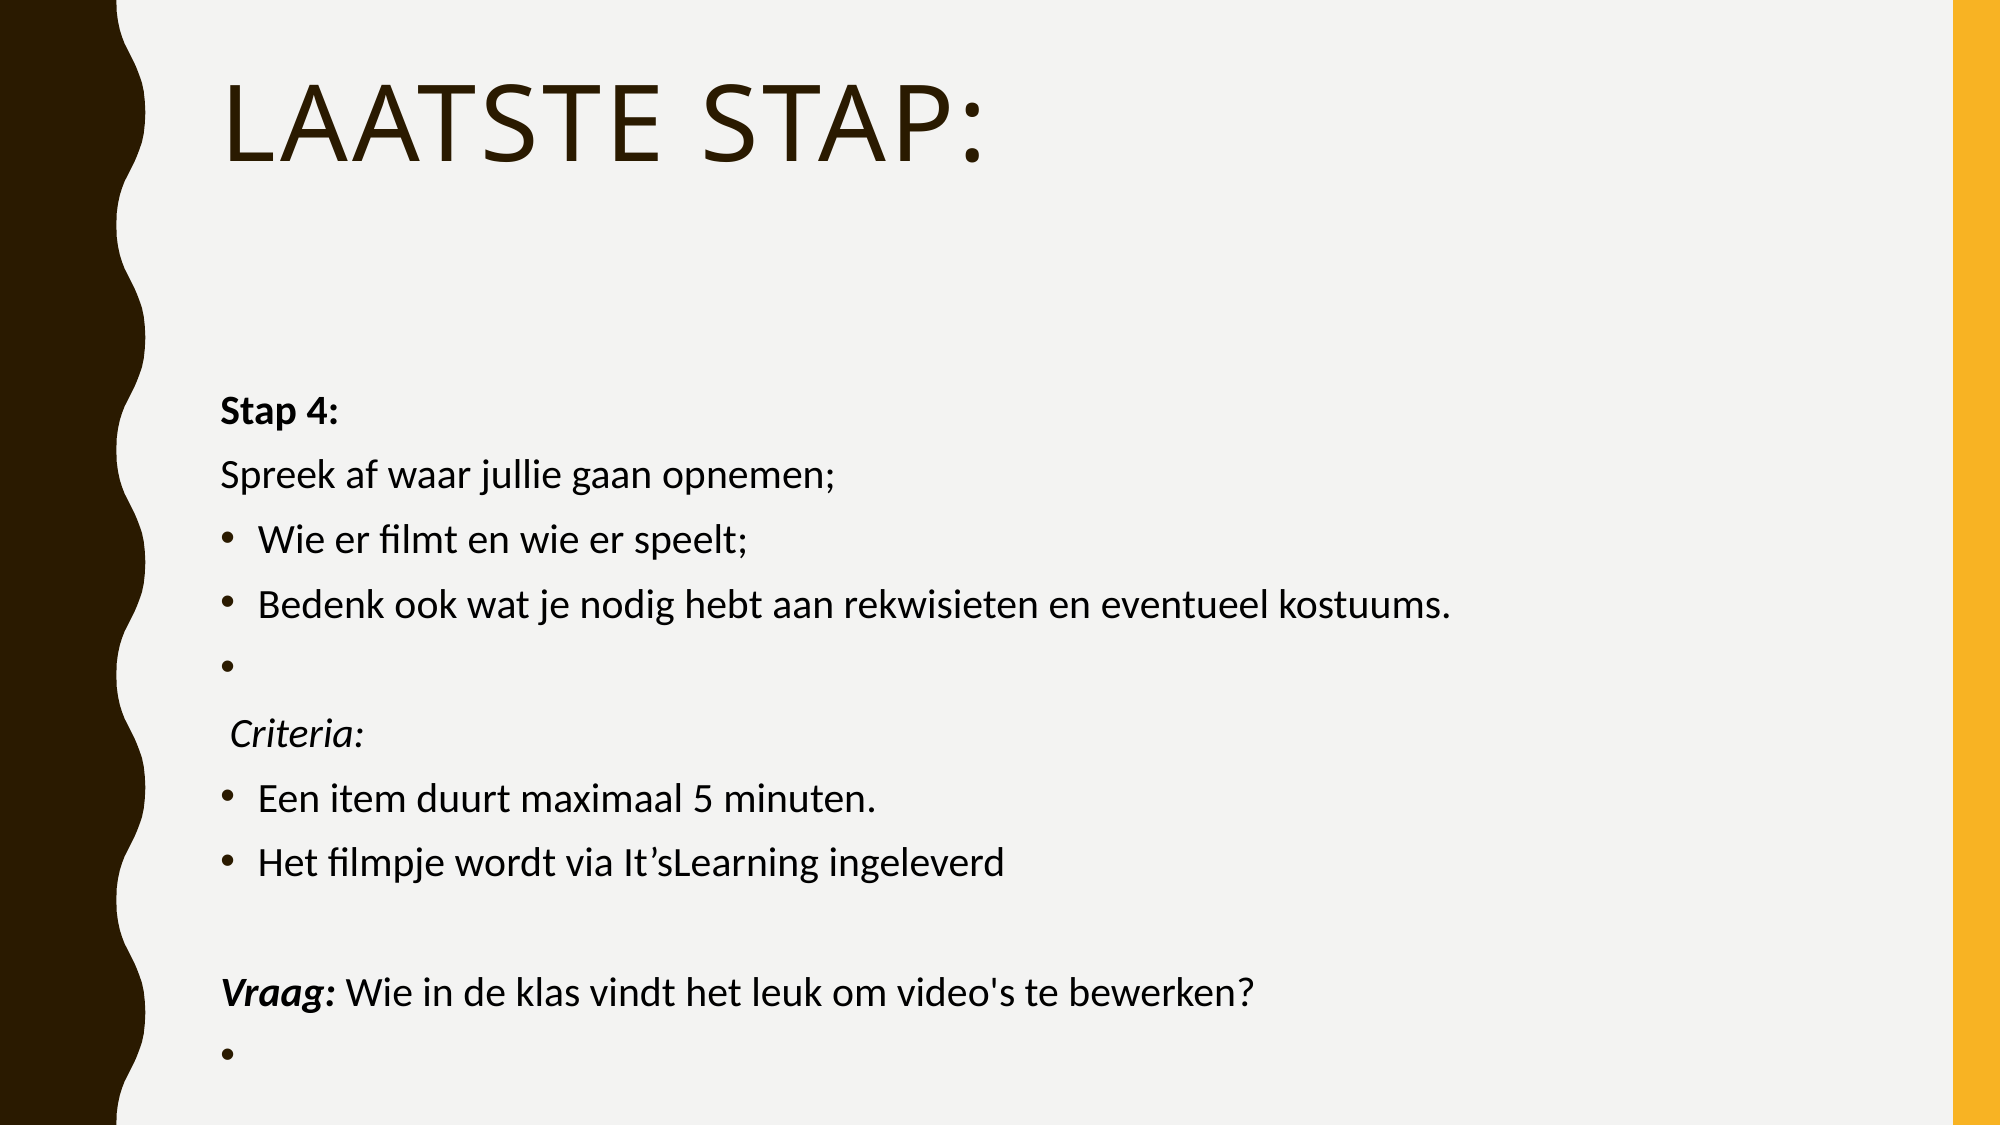

# Laatste stap:
Stap 4:
Spreek af waar jullie gaan opnemen;
Wie er filmt en wie er speelt;
Bedenk ook wat je nodig hebt aan rekwisieten en eventueel kostuums.
 Criteria:
Een item duurt maximaal 5 minuten.
Het filmpje wordt via It’sLearning ingeleverd
Vraag: Wie in de klas vindt het leuk om video's te bewerken?